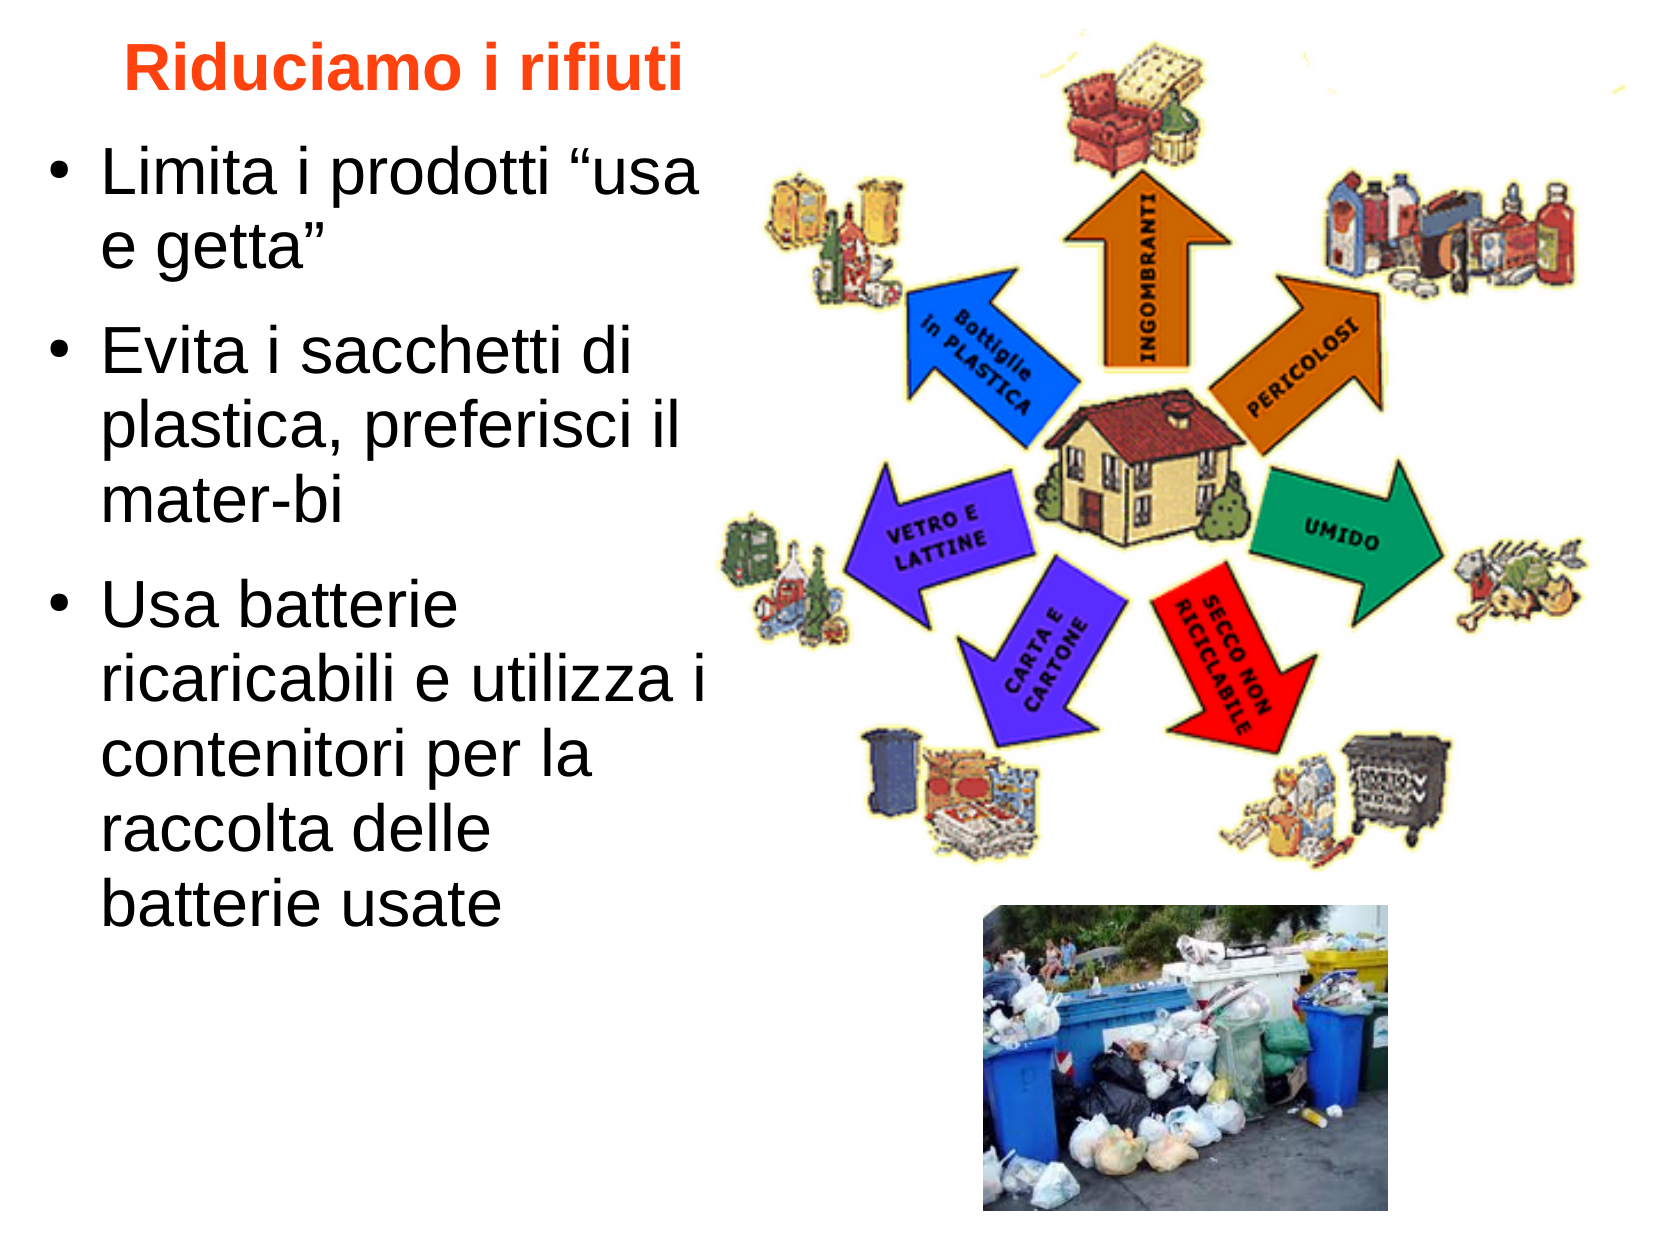

# Riduciamo i rifiuti
Limita i prodotti “usa e getta”
Evita i sacchetti di plastica, preferisci il mater-bi
Usa batterie ricaricabili e utilizza i contenitori per la raccolta delle batterie usate